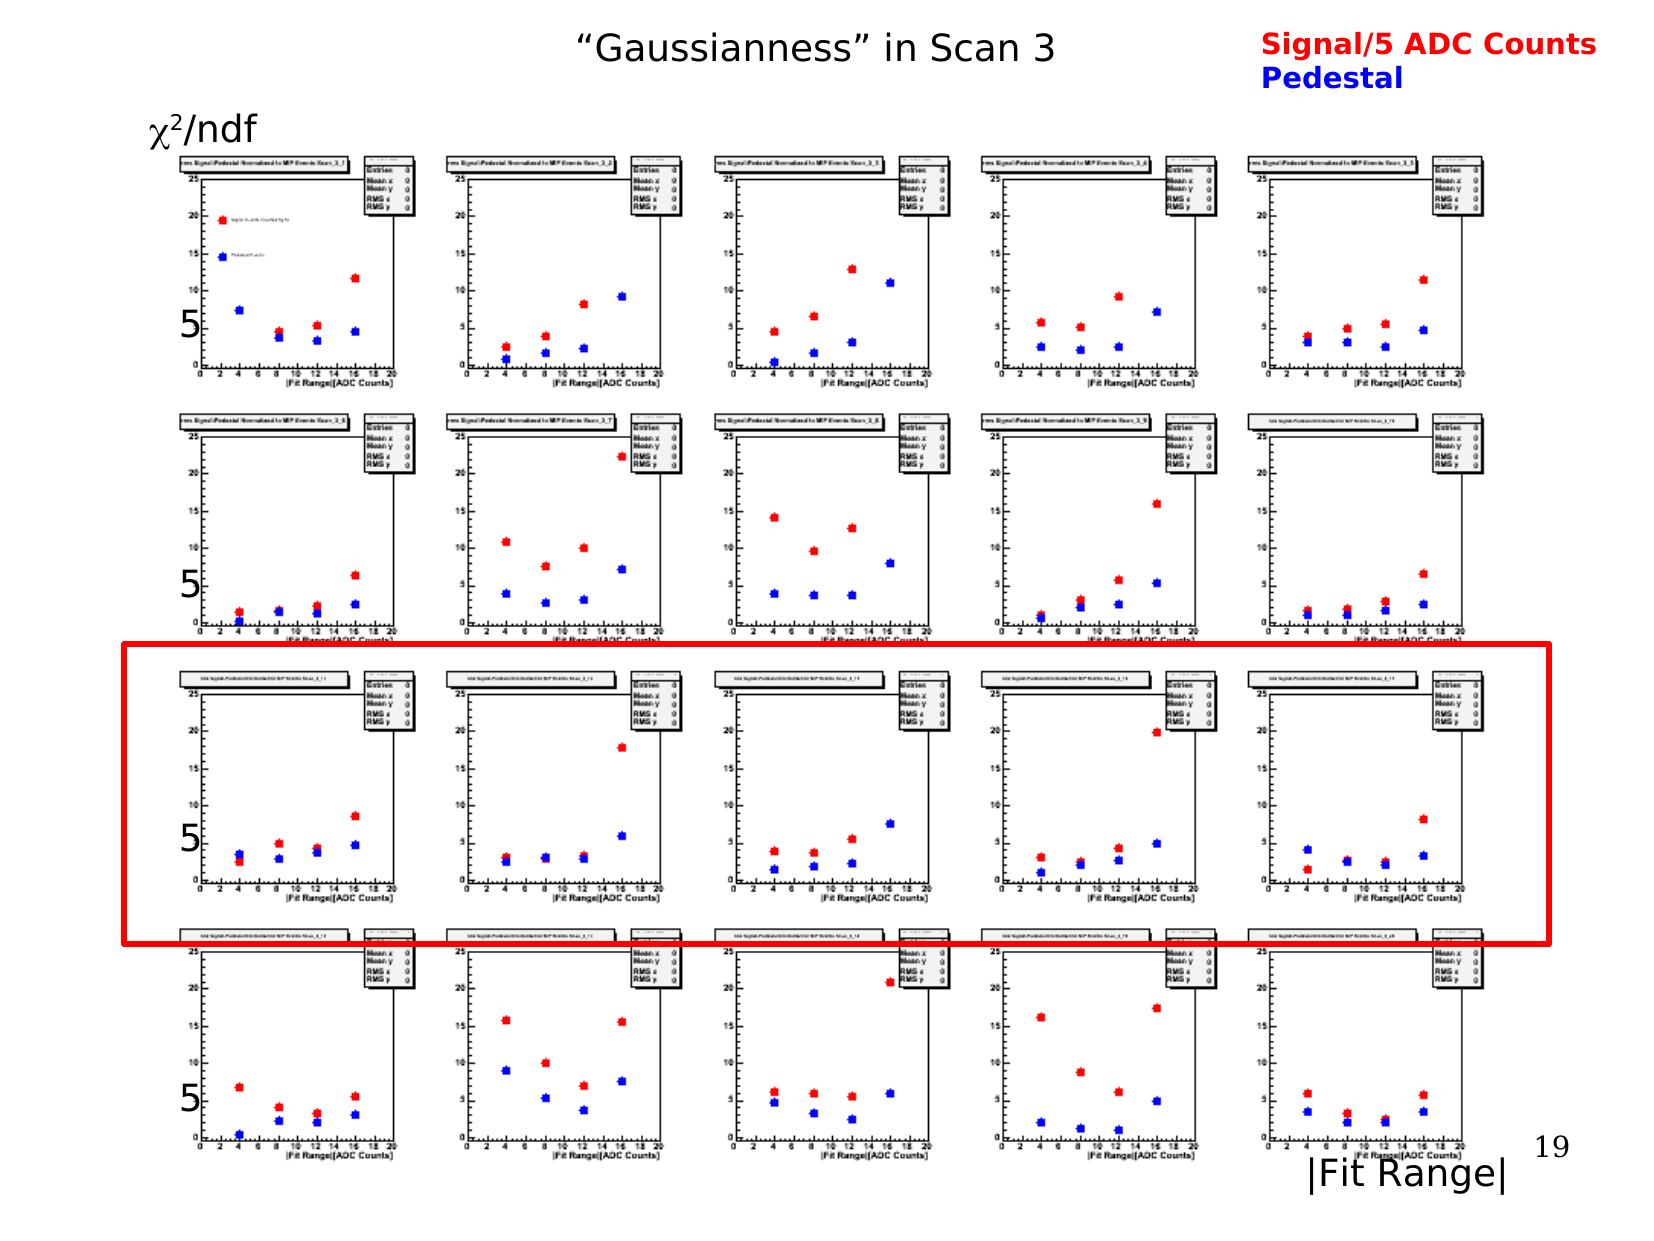

“Gaussianness” in Scan 3
Signal/5 ADC Counts
Pedestal
χ2/ndf
5
5
5
5
19
|Fit Range|